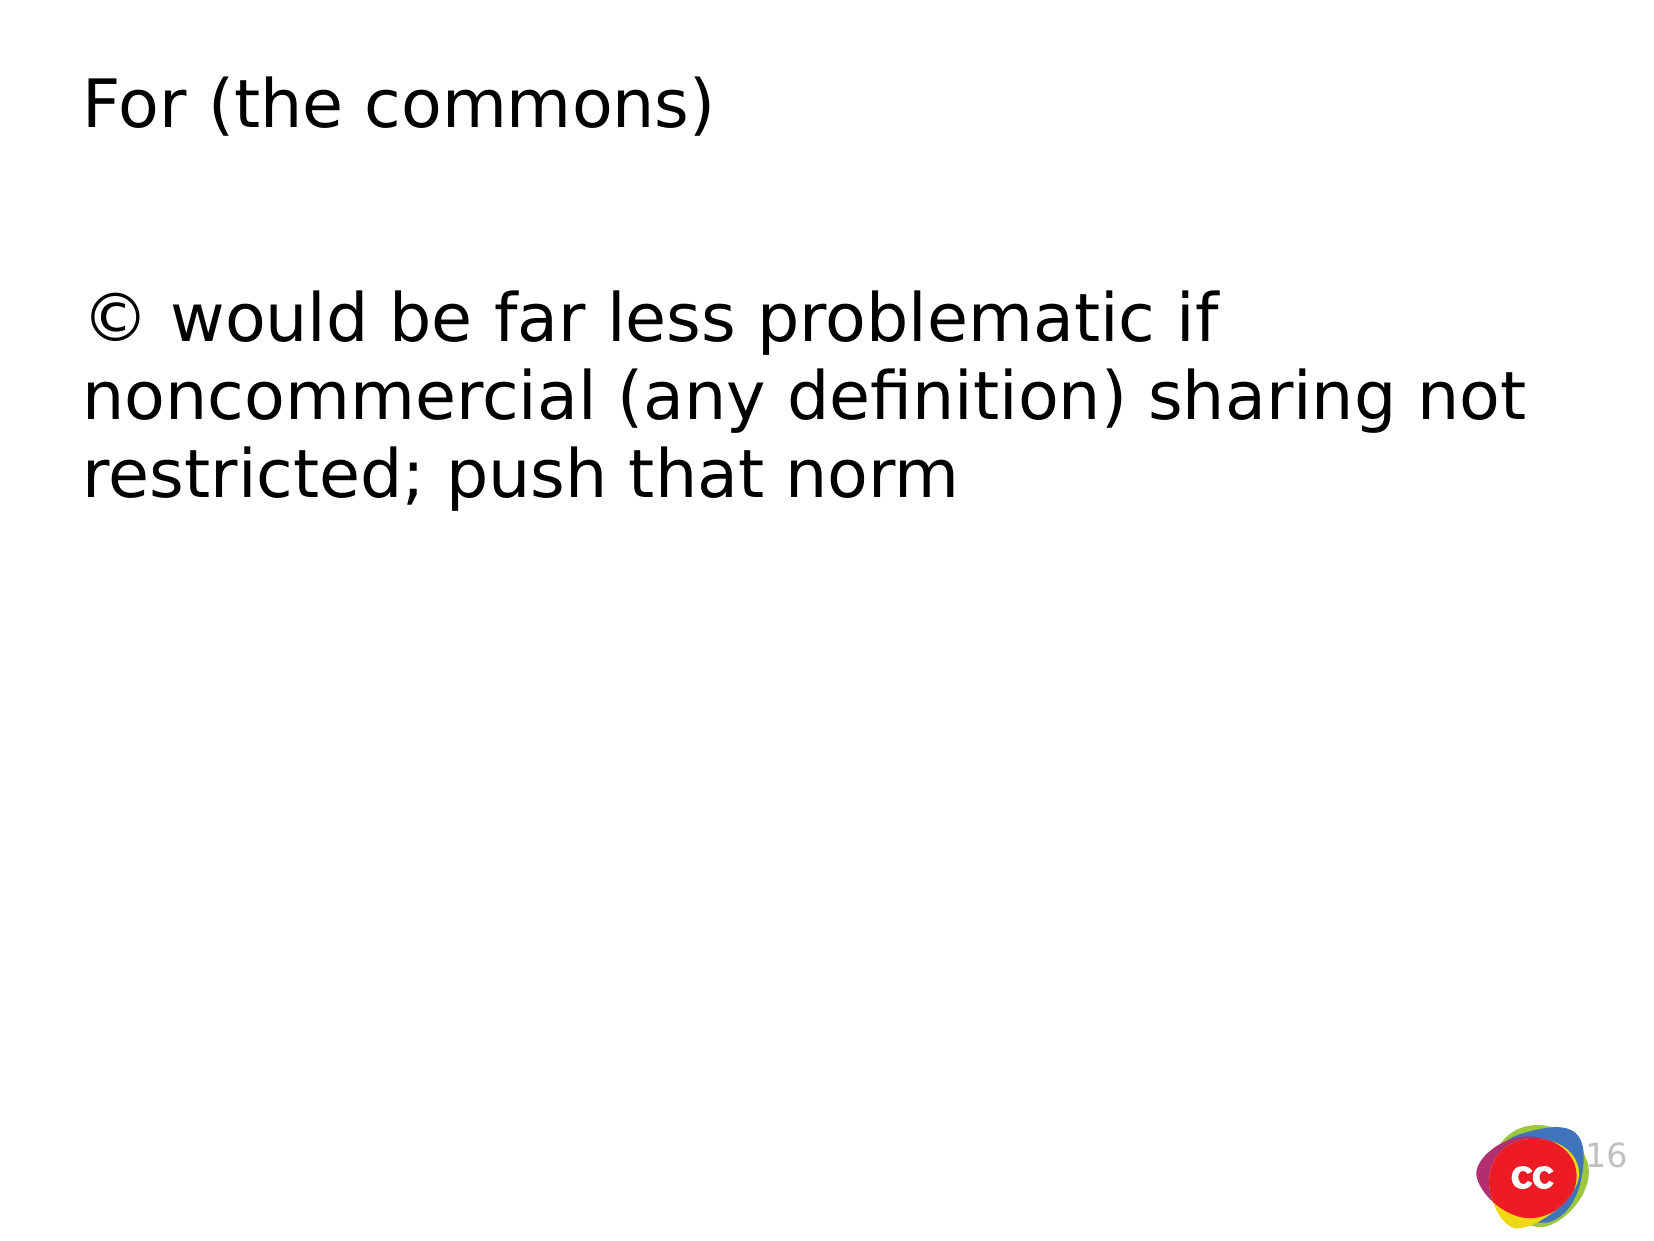

# For (the commons)
© would be far less problematic if noncommercial (any definition) sharing not restricted; push that norm